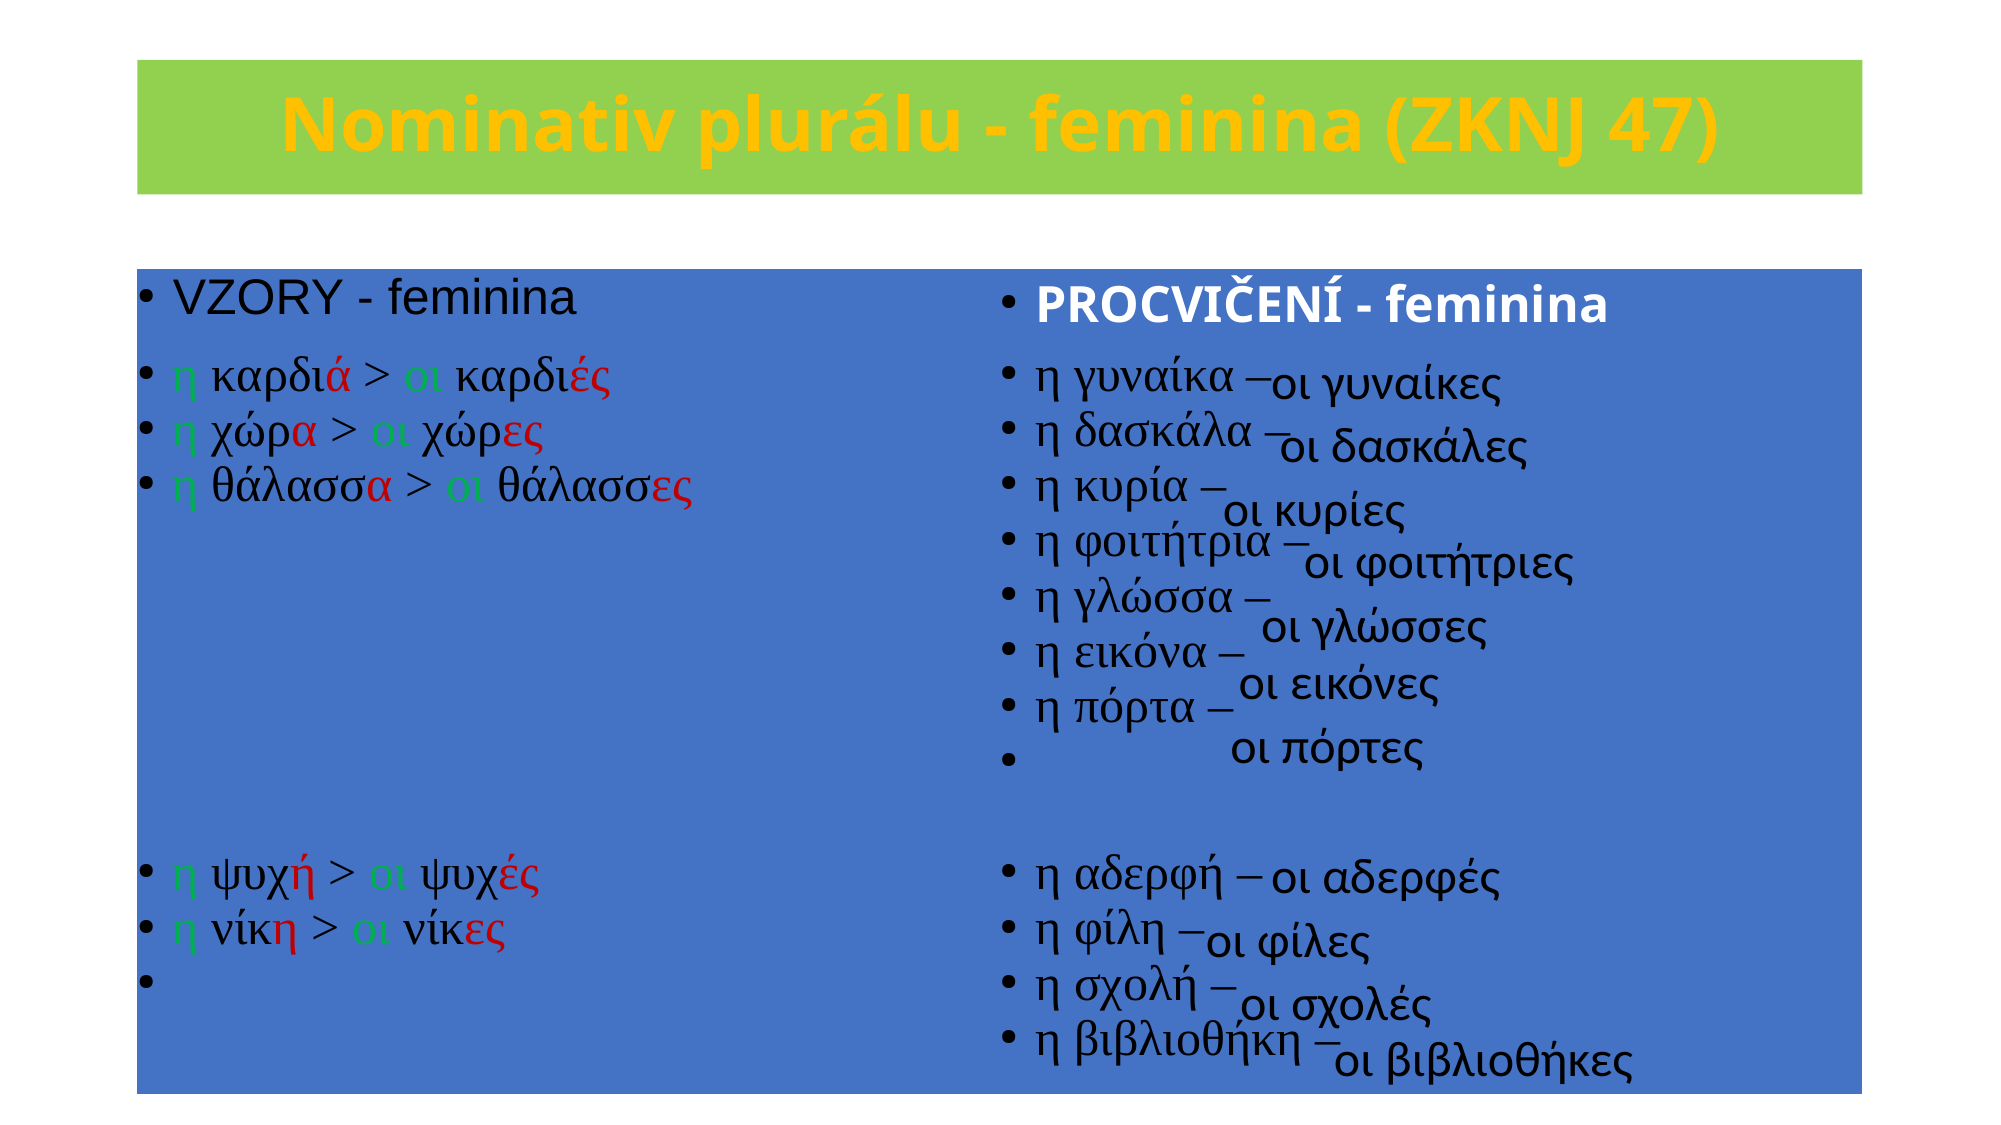

# Nominativ plurálu - feminina (ZKNJ 47)
| VZORY - feminina | PROCVIČENÍ - feminina |
| --- | --- |
| η καρδιά > οι καρδιές η χώρα > οι χώρες η θάλασσα > οι θάλασσες | η γυναίκα – η δασκάλα – η κυρία – η φοιτήτρια – η γλώσσα – η εικόνα – η πόρτα – |
| η ψυχή > οι ψυχές η νίκη > οι νίκες | η αδερφή – η φίλη – η σχολή – η βιβλιοθήκη – |
οι γυναίκες
 οι δασκάλες
οι κυρίες
οι φοιτήτριες
οι γλώσσες
οι εικόνες
οι πόρτες
οι αδερφές
οι φίλες
οι σχολές
οι βιβλιοθήκες